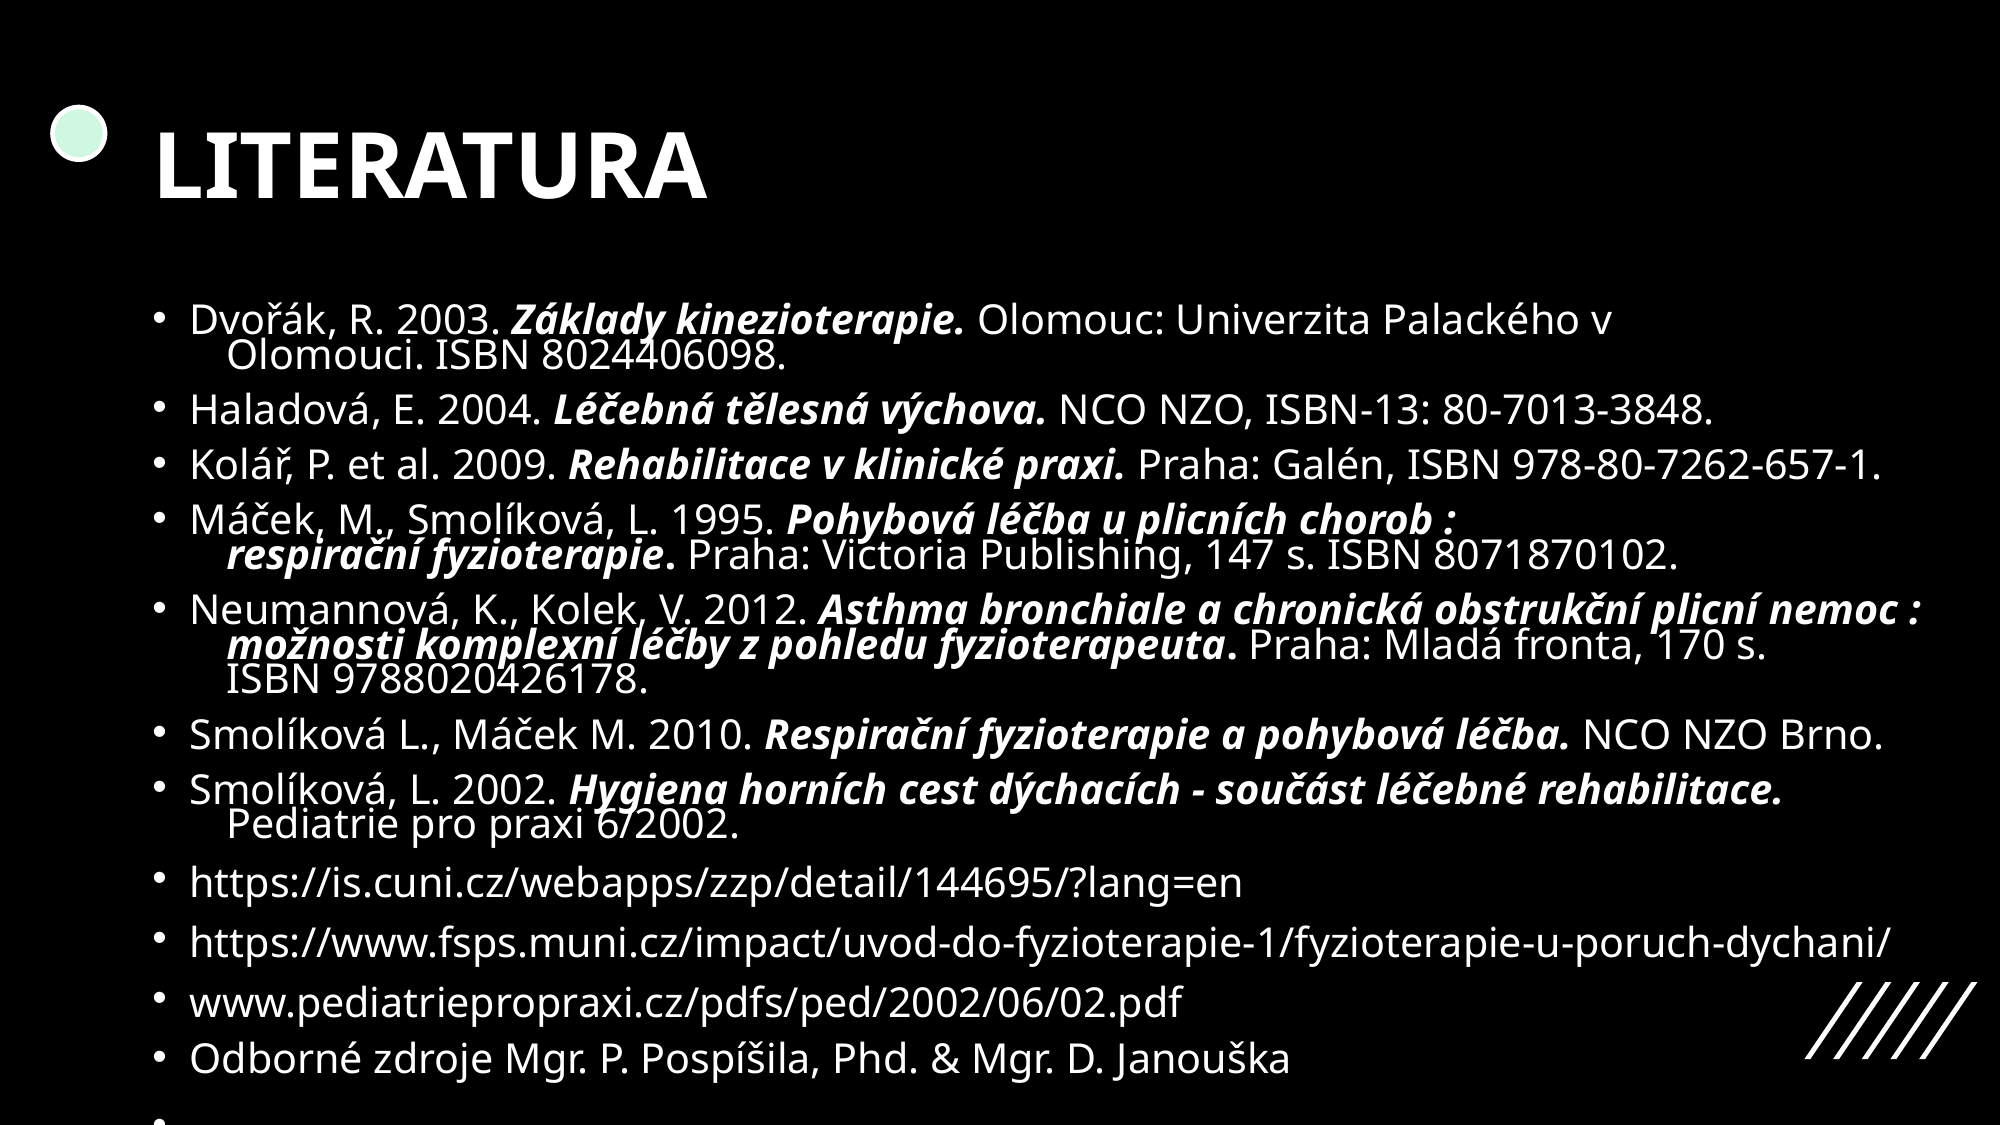

# LITERATURA
Dvořák, R. 2003. Základy kinezioterapie. Olomouc: Univerzita Palackého v Olomouci. ISBN 8024406098.
Haladová, E. 2004. Léčebná tělesná výchova. NCO NZO, ISBN-13: 80-7013-3848.
Kolář, P. et al. 2009. Rehabilitace v klinické praxi. Praha: Galén, ISBN 978-80-7262-657-1.
Máček, M., Smolíková, L. 1995. Pohybová léčba u plicních chorob : respirační fyzioterapie. Praha: Victoria Publishing, 147 s. ISBN 8071870102.
Neumannová, K., Kolek, V. 2012. Asthma bronchiale a chronická obstrukční plicní nemoc : možnosti komplexní léčby z pohledu fyzioterapeuta. Praha: Mladá fronta, 170 s. ISBN 9788020426178.
Smolíková L., Máček M. 2010. Respirační fyzioterapie a pohybová léčba. NCO NZO Brno.
Smolíková, L. 2002. Hygiena horních cest dýchacích - součást léčebné rehabilitace. Pediatrie pro praxi 6/2002.
https://is.cuni.cz/webapps/zzp/detail/144695/?lang=en
https://www.fsps.muni.cz/impact/uvod-do-fyzioterapie-1/fyzioterapie-u-poruch-dychani/
www.pediatriepropraxi.cz/pdfs/ped/2002/06/02.pdf
Odborné zdroje Mgr. P. Pospíšila, Phd. & Mgr. D. Janouška